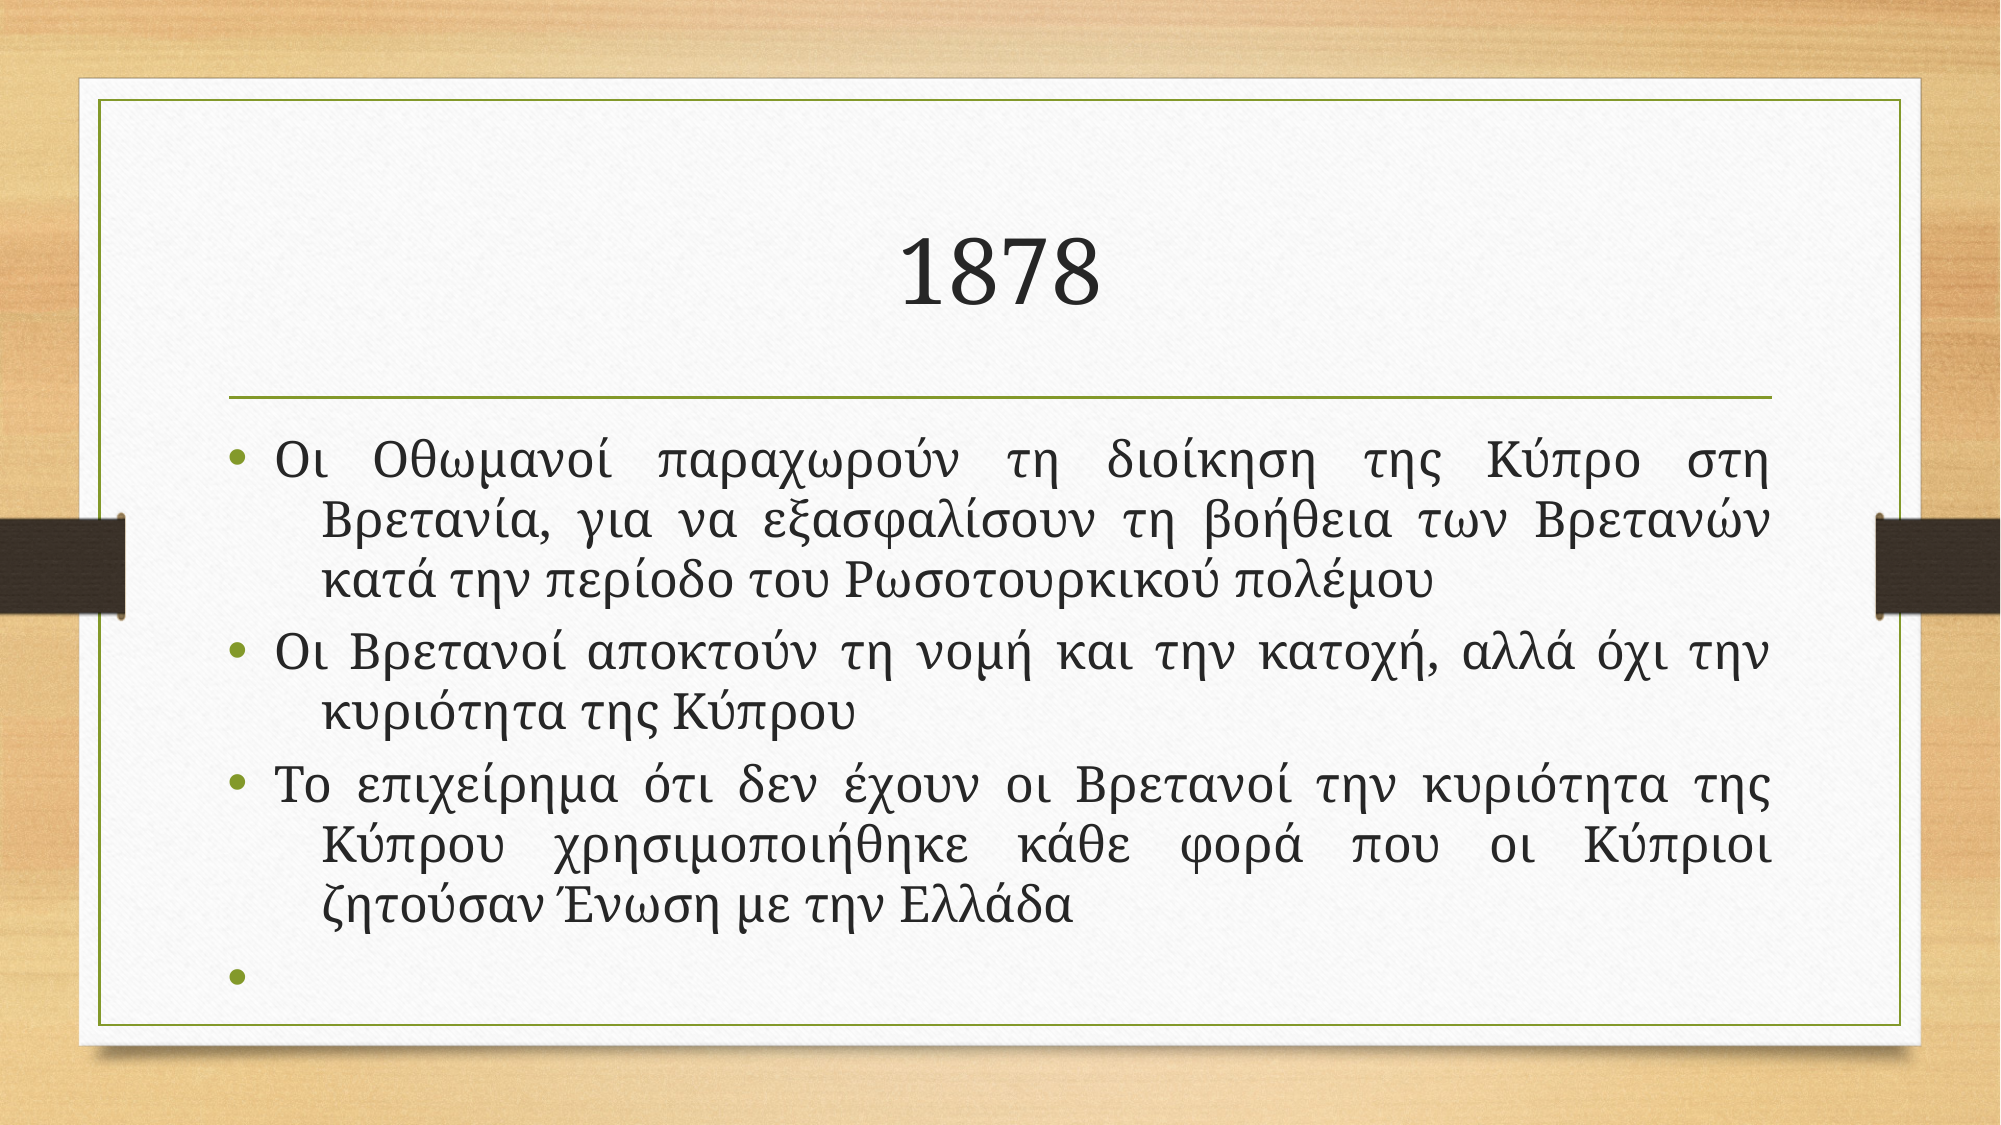

# 1878
Οι Οθωμανοί παραχωρούν τη διοίκηση της Κύπρο στη Βρετανία, για να εξασφαλίσουν τη βοήθεια των Βρετανών κατά την περίοδο του Ρωσοτουρκικού πολέμου
Οι Βρετανοί αποκτούν τη νομή και την κατοχή, αλλά όχι την κυριότητα της Κύπρου
Το επιχείρημα ότι δεν έχουν οι Βρετανοί την κυριότητα της Κύπρου χρησιμοποιήθηκε κάθε φορά που οι Κύπριοι ζητούσαν Ένωση με την Ελλάδα